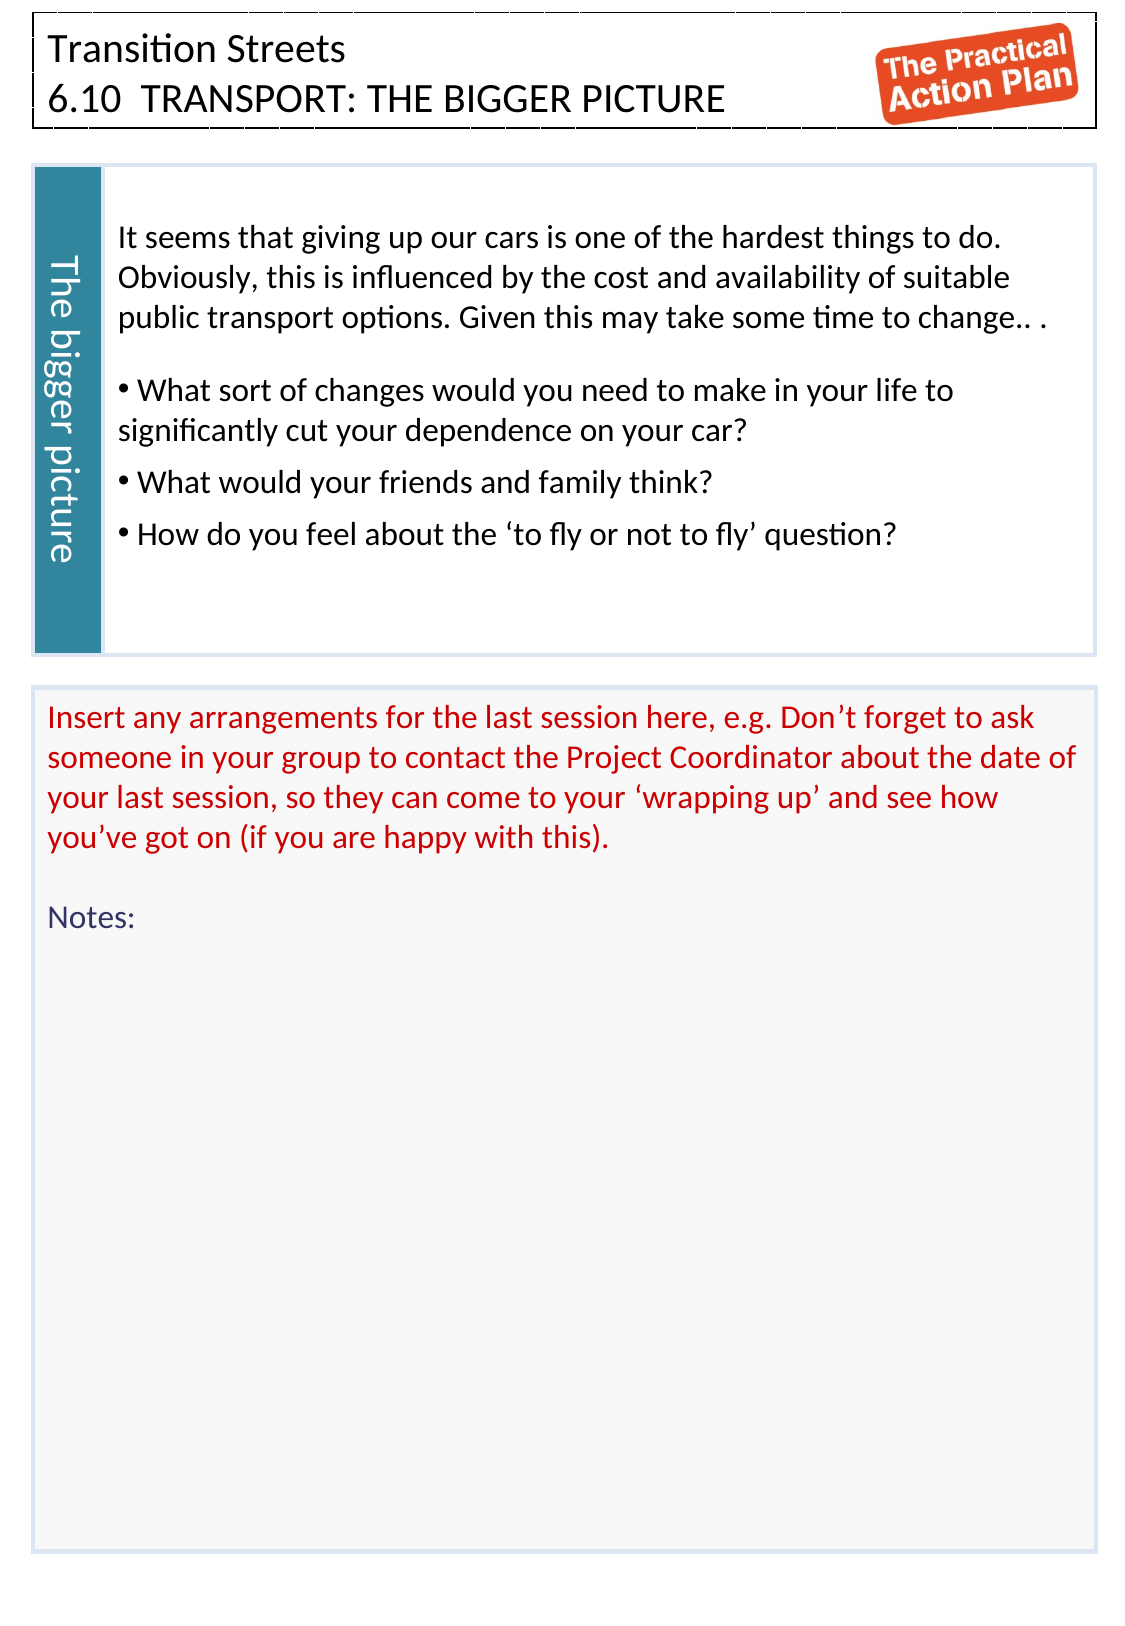

Transition Streets
6.10 TRANSPORT: THE BIGGER PICTURE
The bigger picture
It seems that giving up our cars is one of the hardest things to do. Obviously, this is influenced by the cost and availability of suitable public transport options. Given this may take some time to change.. .
 What sort of changes would you need to make in your life to significantly cut your dependence on your car?
 What would your friends and family think?
 How do you feel about the ‘to fly or not to fly’ question?
Insert any arrangements for the last session here, e.g. Don’t forget to ask someone in your group to contact the Project Coordinator about the date of your last session, so they can come to your ‘wrapping up’ and see how you’ve got on (if you are happy with this).
Notes: